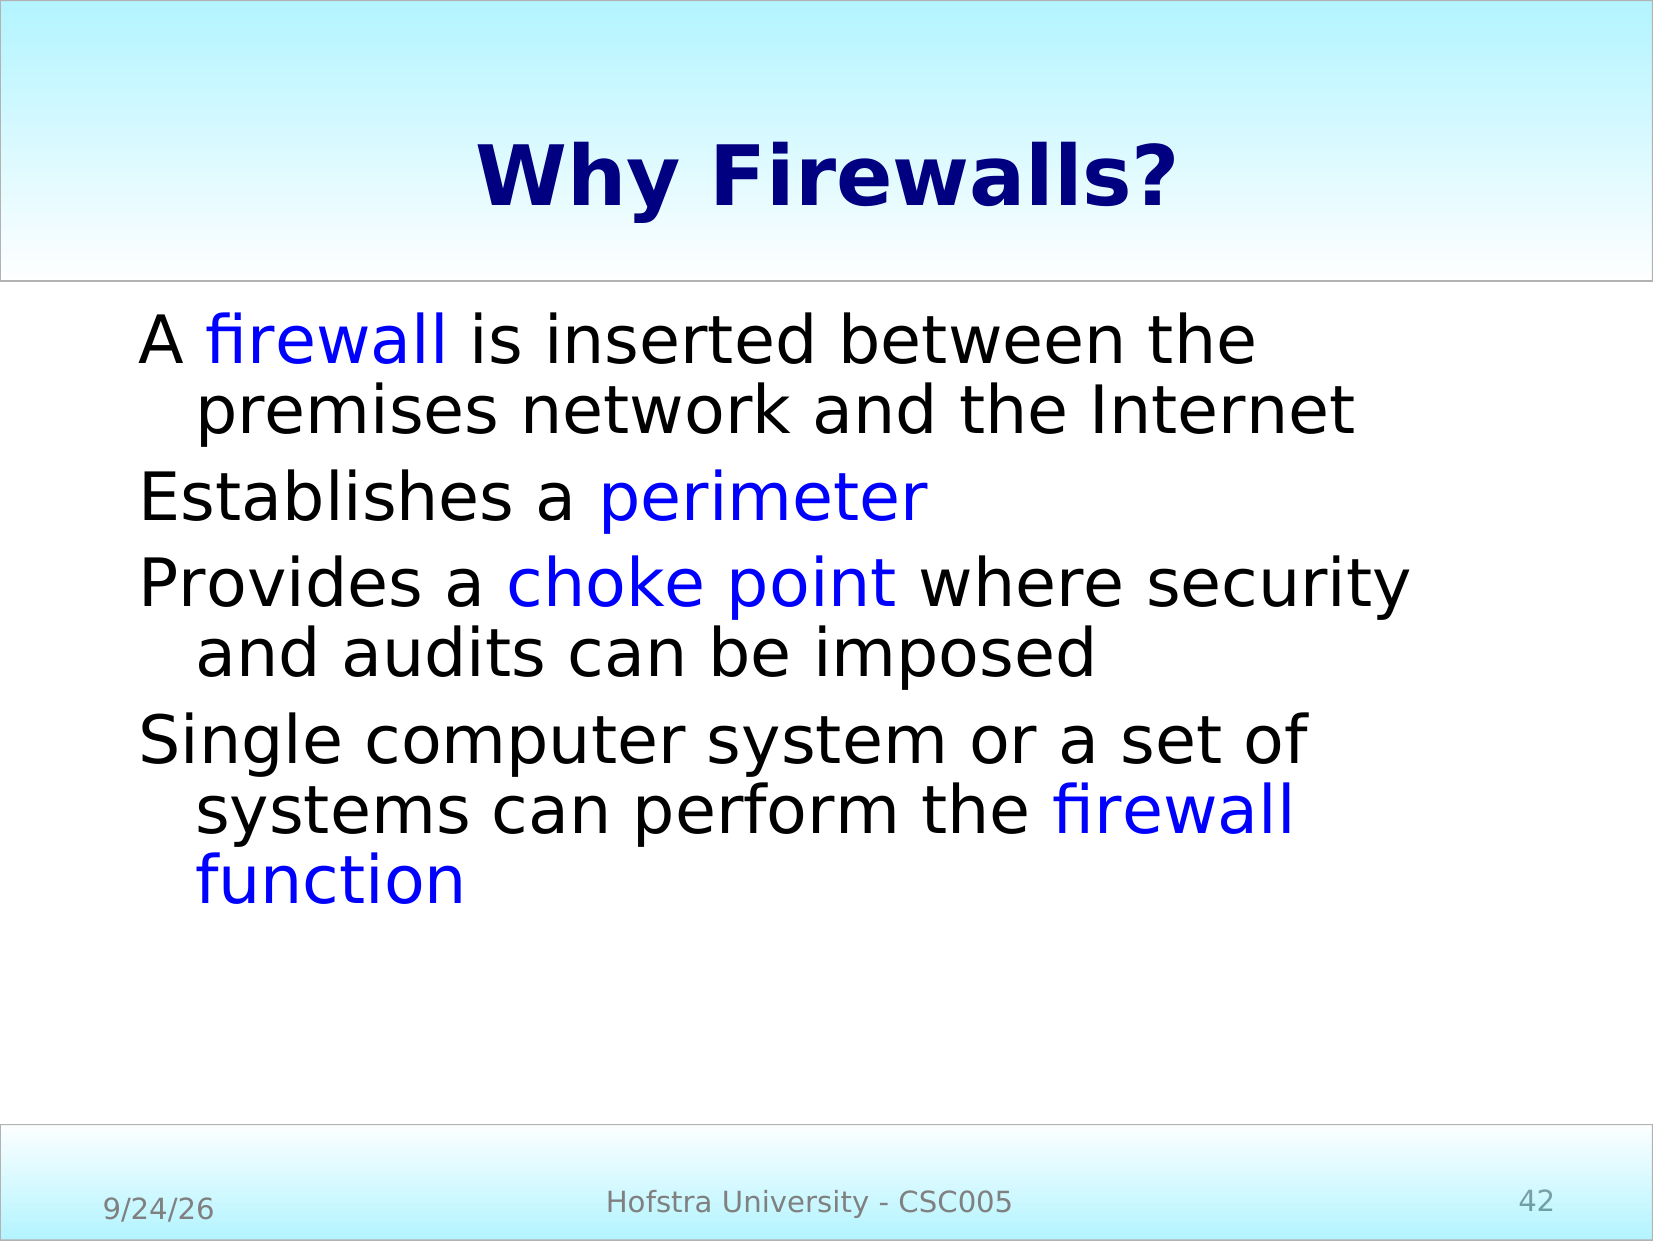

# Why Firewalls?
A firewall is inserted between the premises network and the Internet
Establishes a perimeter
Provides a choke point where security and audits can be imposed
Single computer system or a set of systems can perform the firewall function
42
Hofstra University - CSC005